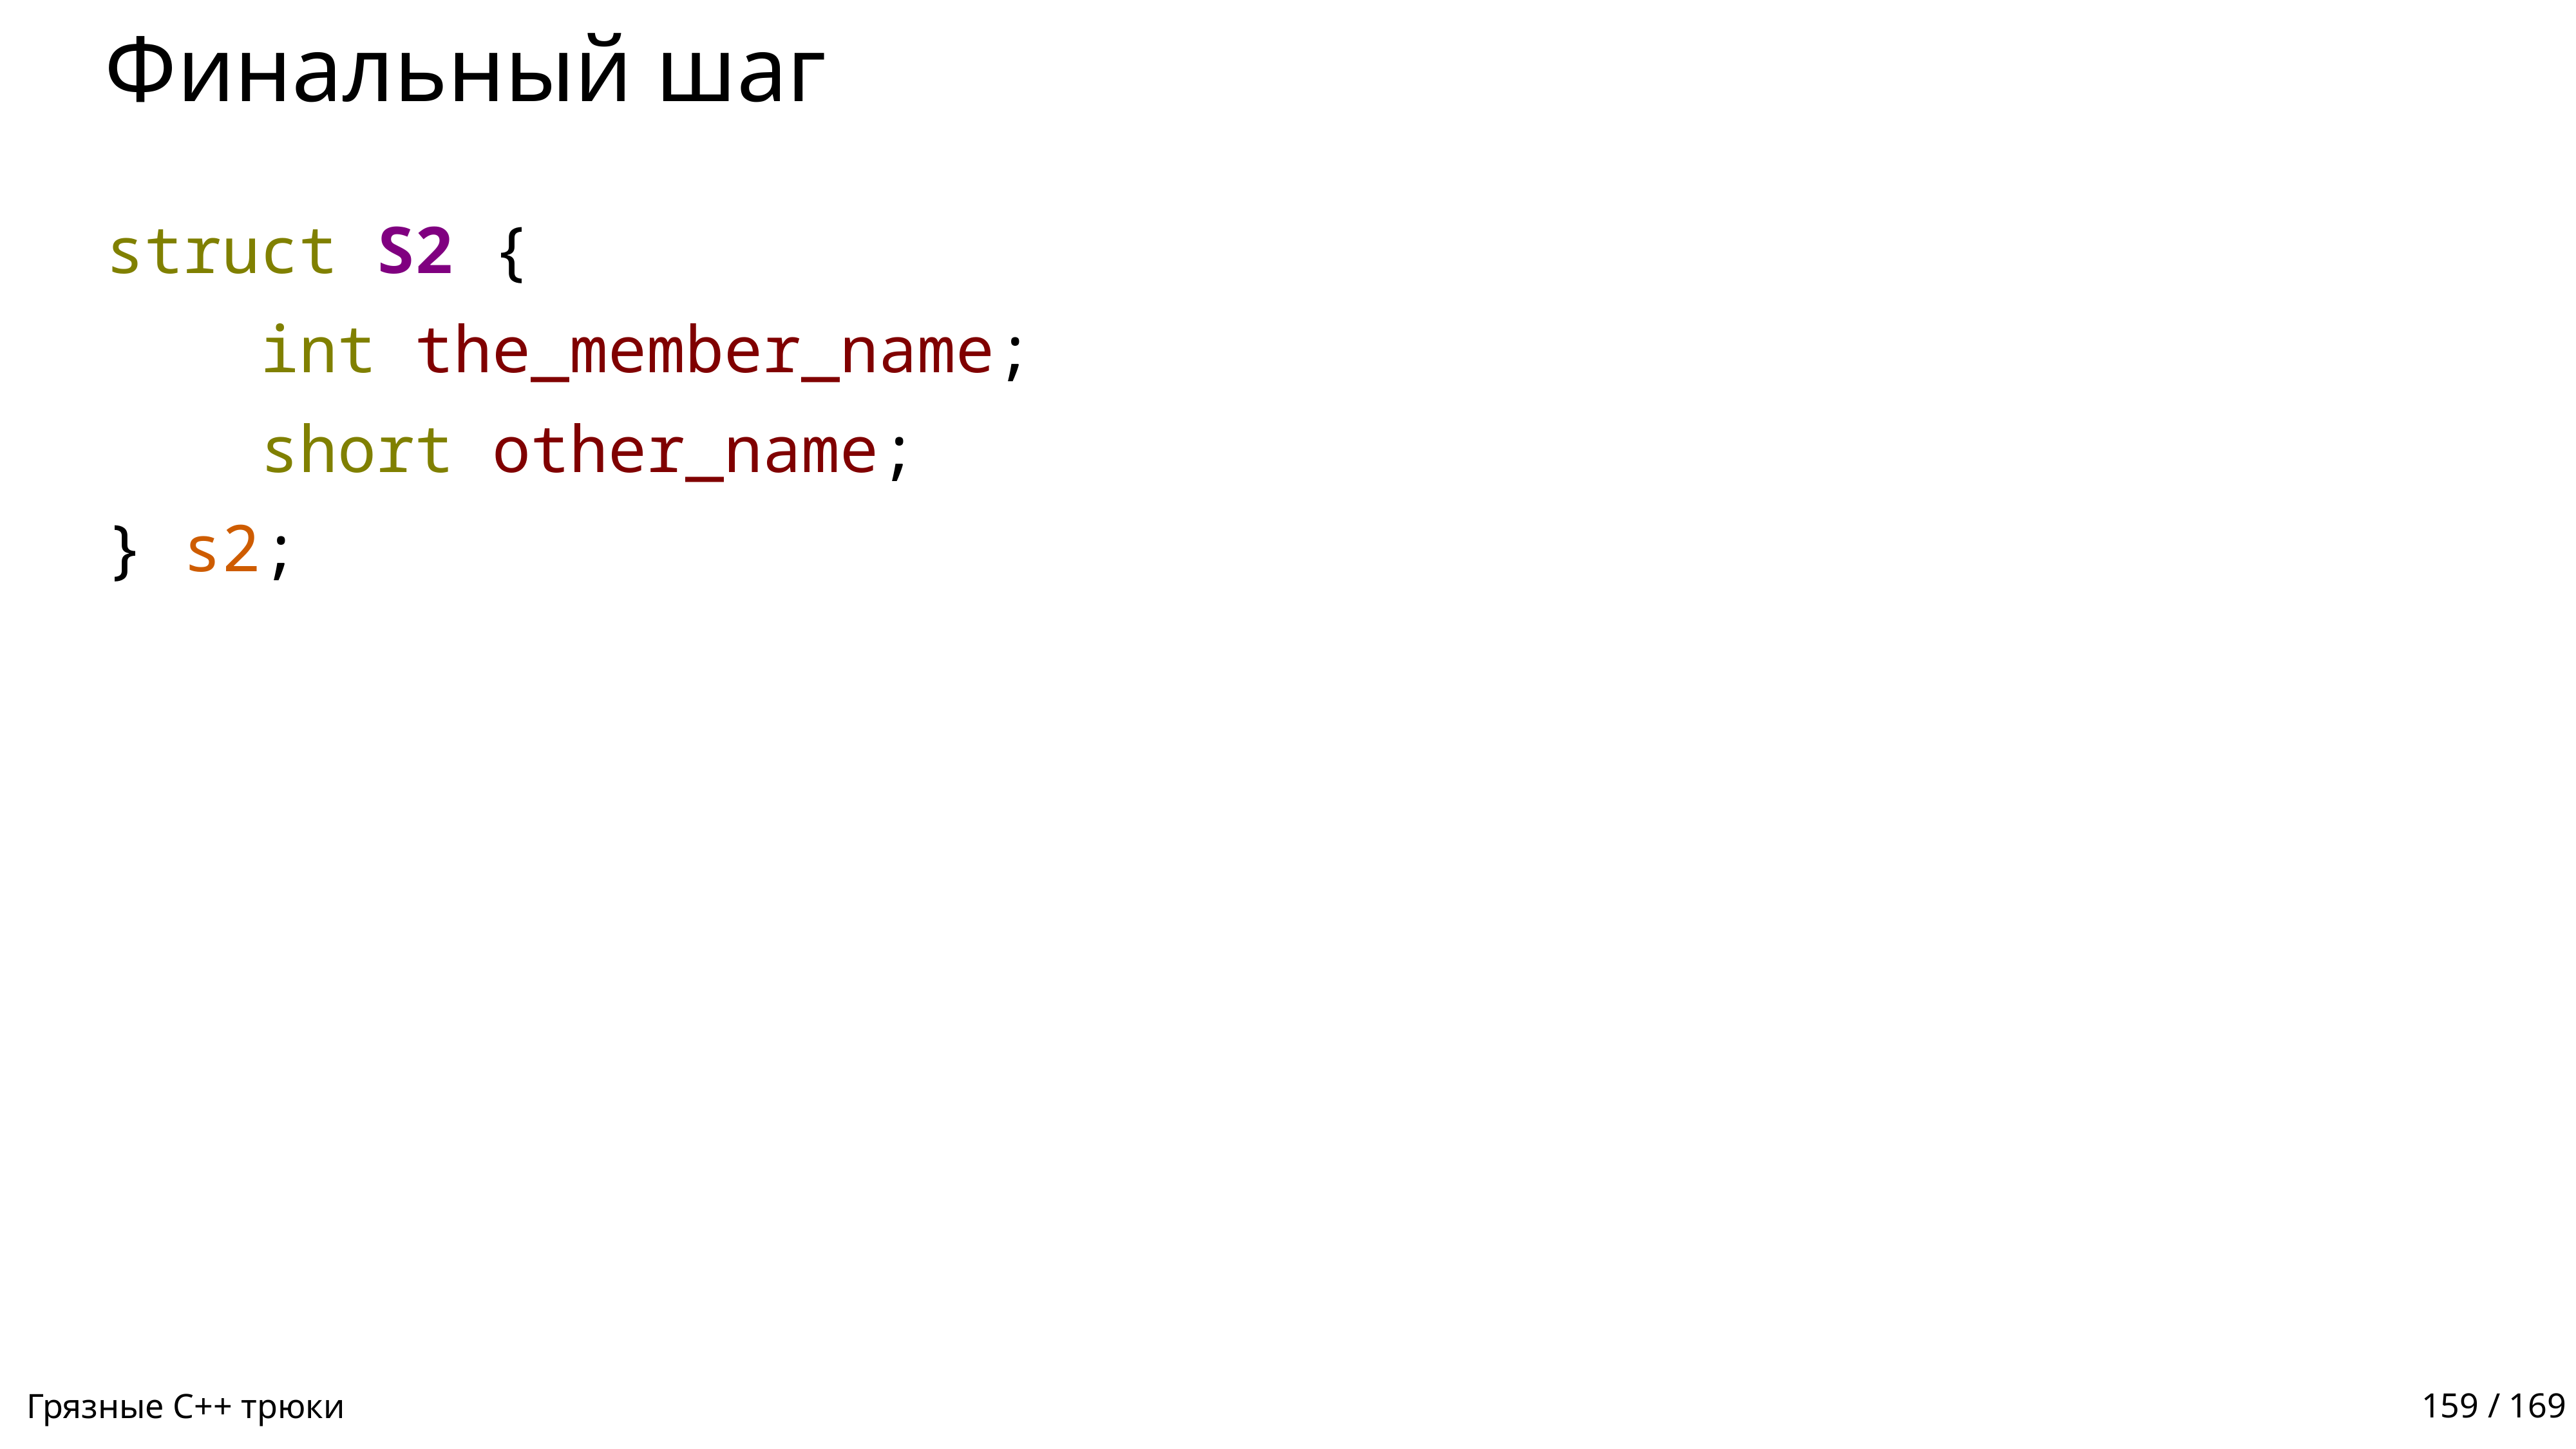

Финальный шаг
struct S2 {
 int the_member_name;
 short other_name;
} s2;
Грязные C++ трюки